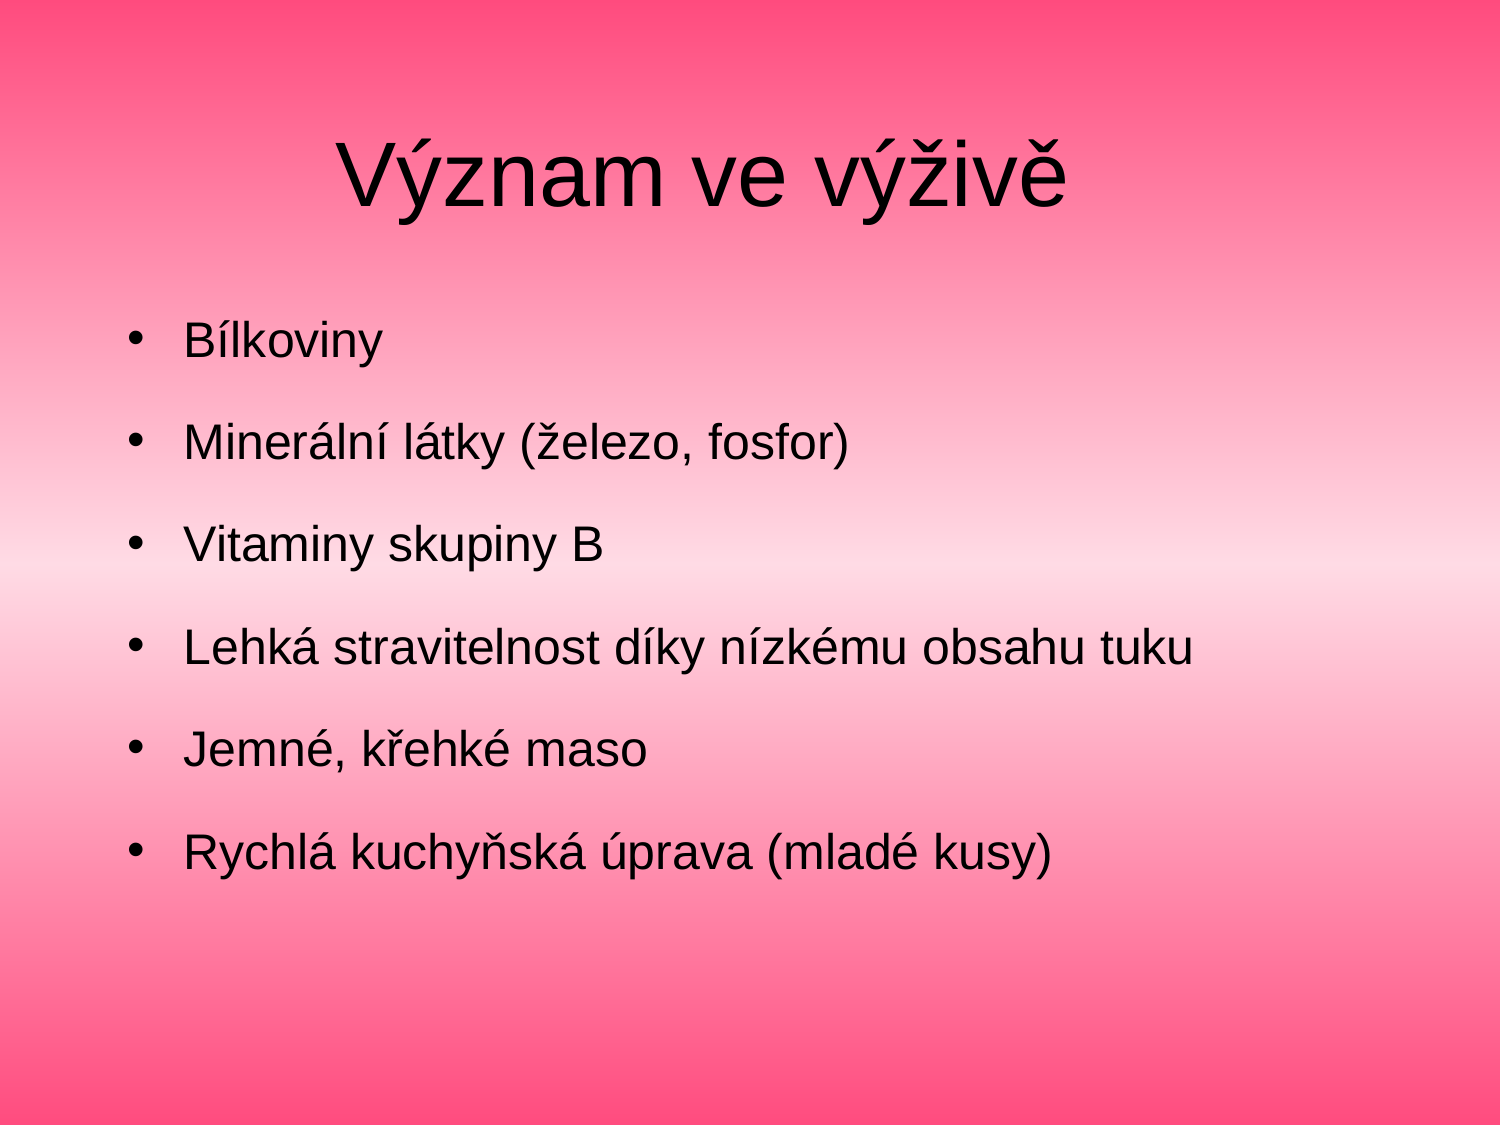

# Význam ve výživě
Bílkoviny
Minerální látky (železo, fosfor)
Vitaminy skupiny B
Lehká stravitelnost díky nízkému obsahu tuku
Jemné, křehké maso
Rychlá kuchyňská úprava (mladé kusy)